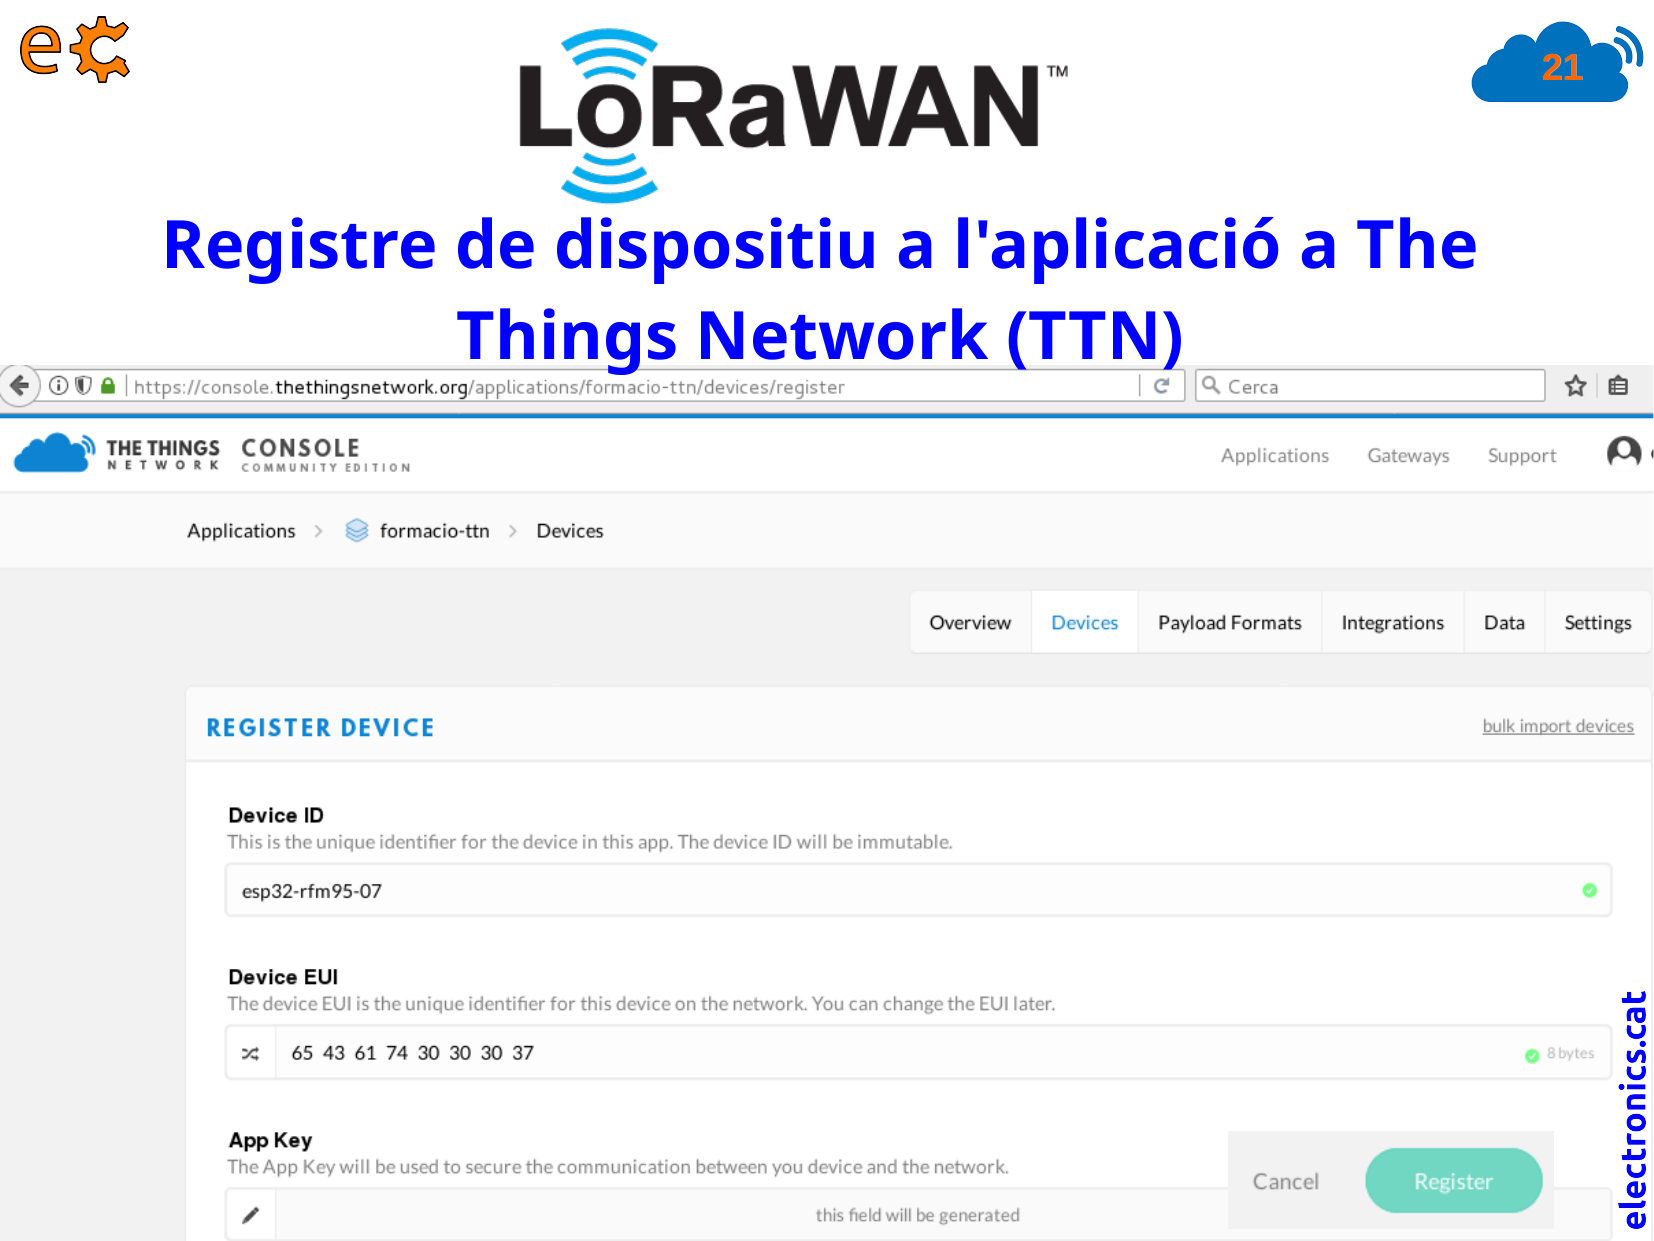

Registre de dispositiu a l'aplicació a The Things Network (TTN)